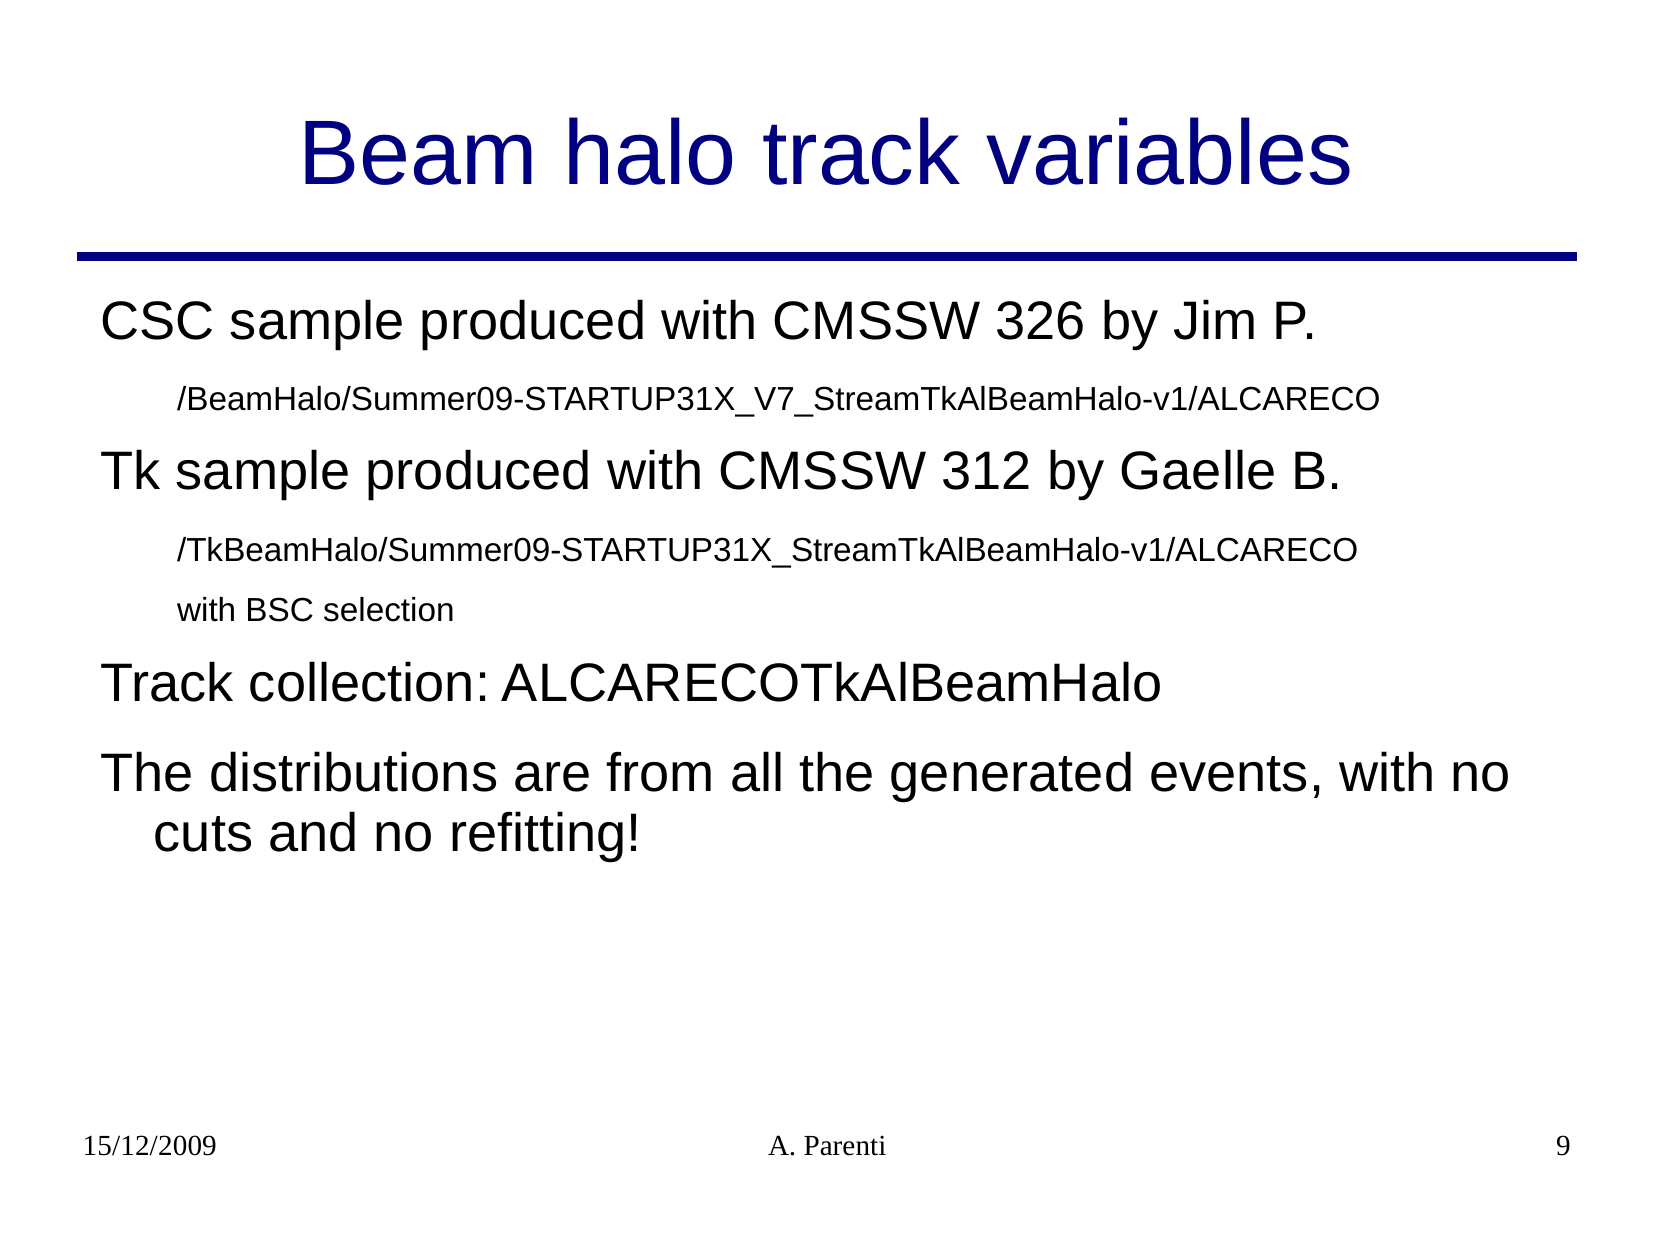

# Beam halo track variables
CSC sample produced with CMSSW 326 by Jim P.
/BeamHalo/Summer09-STARTUP31X_V7_StreamTkAlBeamHalo-v1/ALCARECO
Tk sample produced with CMSSW 312 by Gaelle B.
/TkBeamHalo/Summer09-STARTUP31X_StreamTkAlBeamHalo-v1/ALCARECO
with BSC selection
Track collection: ALCARECOTkAlBeamHalo
The distributions are from all the generated events, with no cuts and no refitting!
9